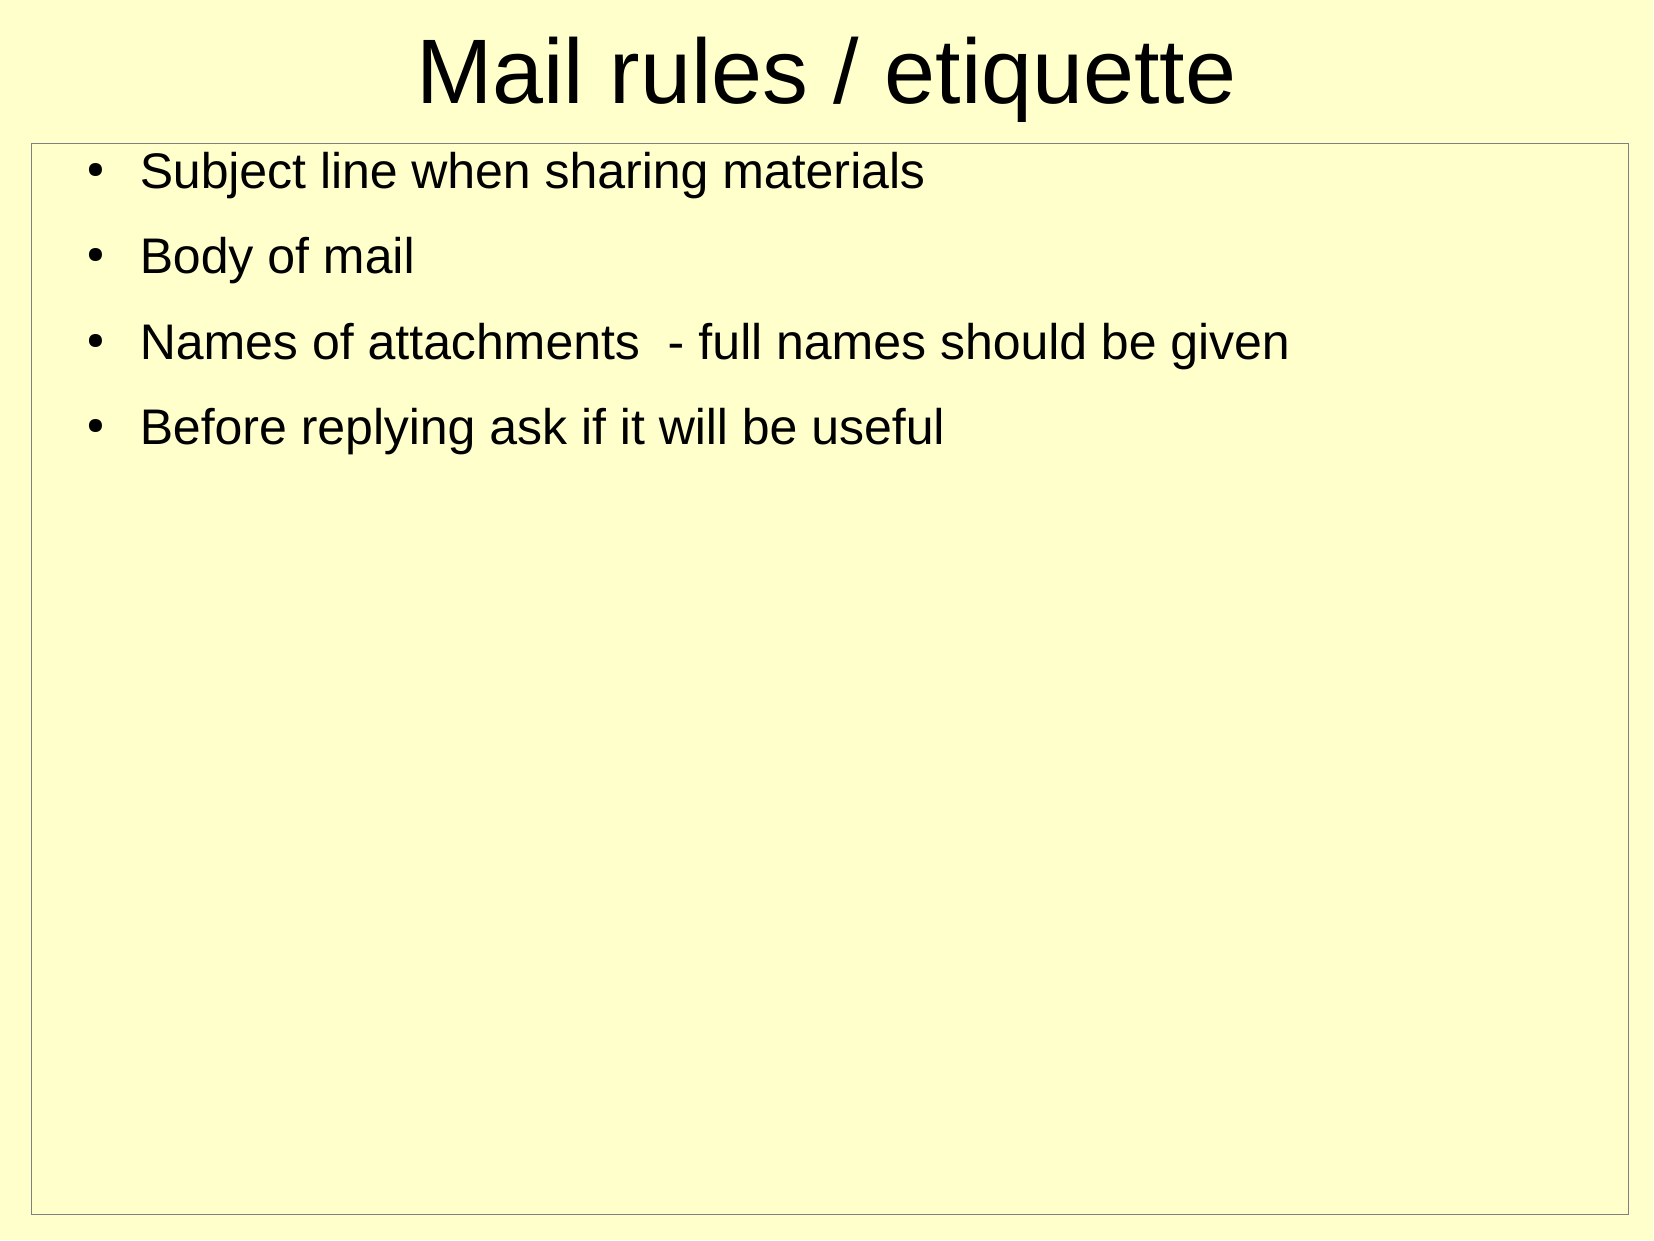

# Mail rules / etiquette
Subject line when sharing materials
Body of mail
Names of attachments - full names should be given
Before replying ask if it will be useful